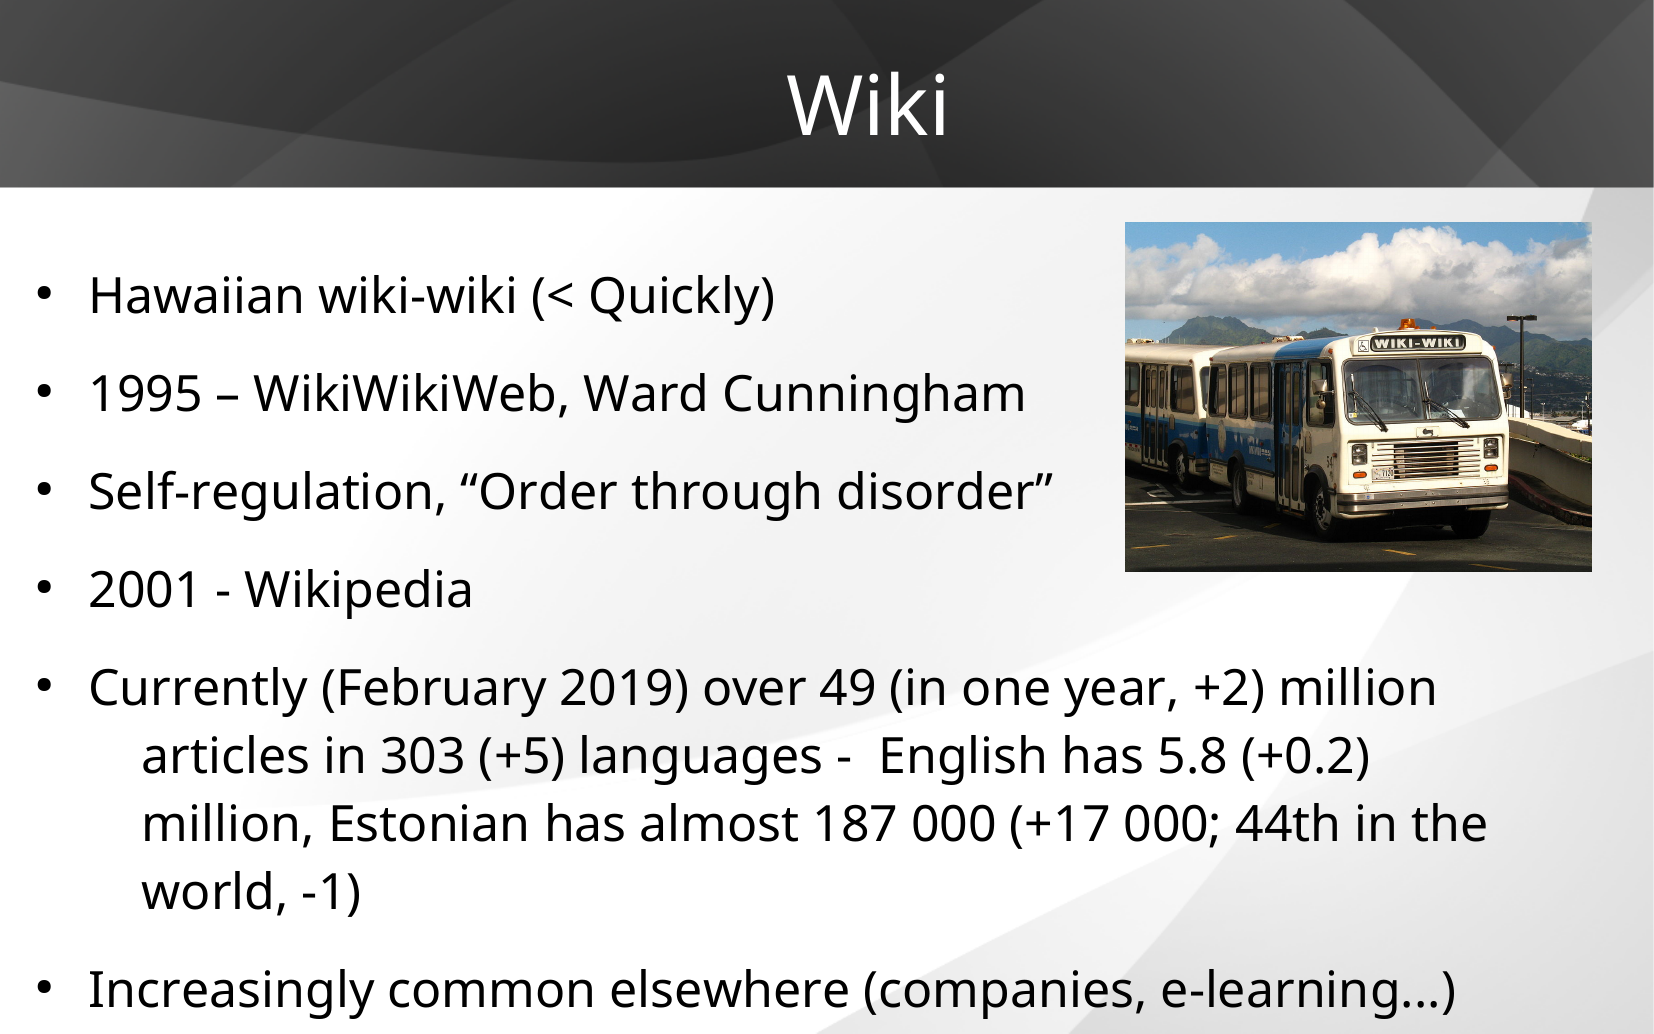

# Wiki
Hawaiian wiki-wiki (< Quickly)
1995 – WikiWikiWeb, Ward Cunningham
Self-regulation, “Order through disorder”
2001 - Wikipedia
Currently (February 2019) over 49 (in one year, +2) million articles in 303 (+5) languages - English has 5.8 (+0.2) million, Estonian has almost 187 000 (+17 000; 44th in the world, -1)
Increasingly common elsewhere (companies, e-learning...)